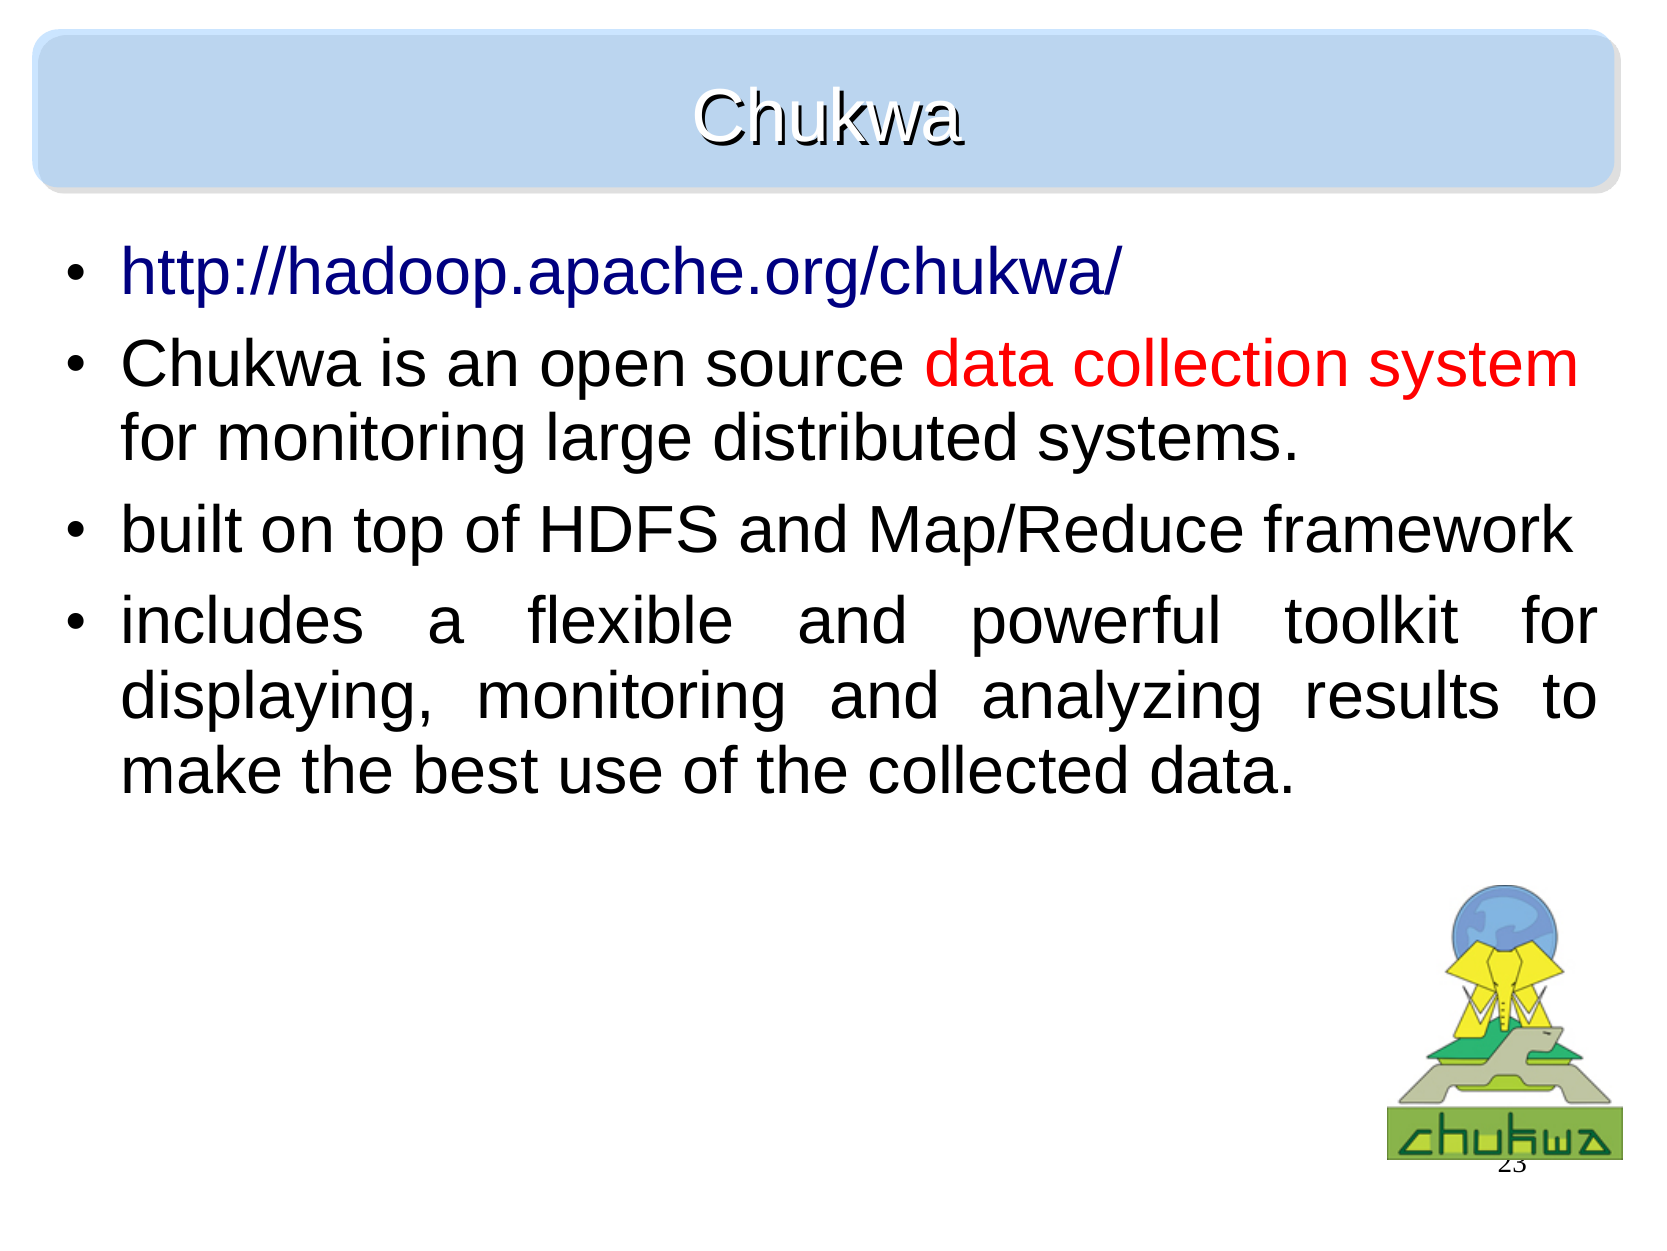

# Chukwa
http://hadoop.apache.org/chukwa/
Chukwa is an open source data collection system for monitoring large distributed systems.
built on top of HDFS and Map/Reduce framework
includes a ﬂexible and powerful toolkit for displaying, monitoring and analyzing results to make the best use of the collected data.
23